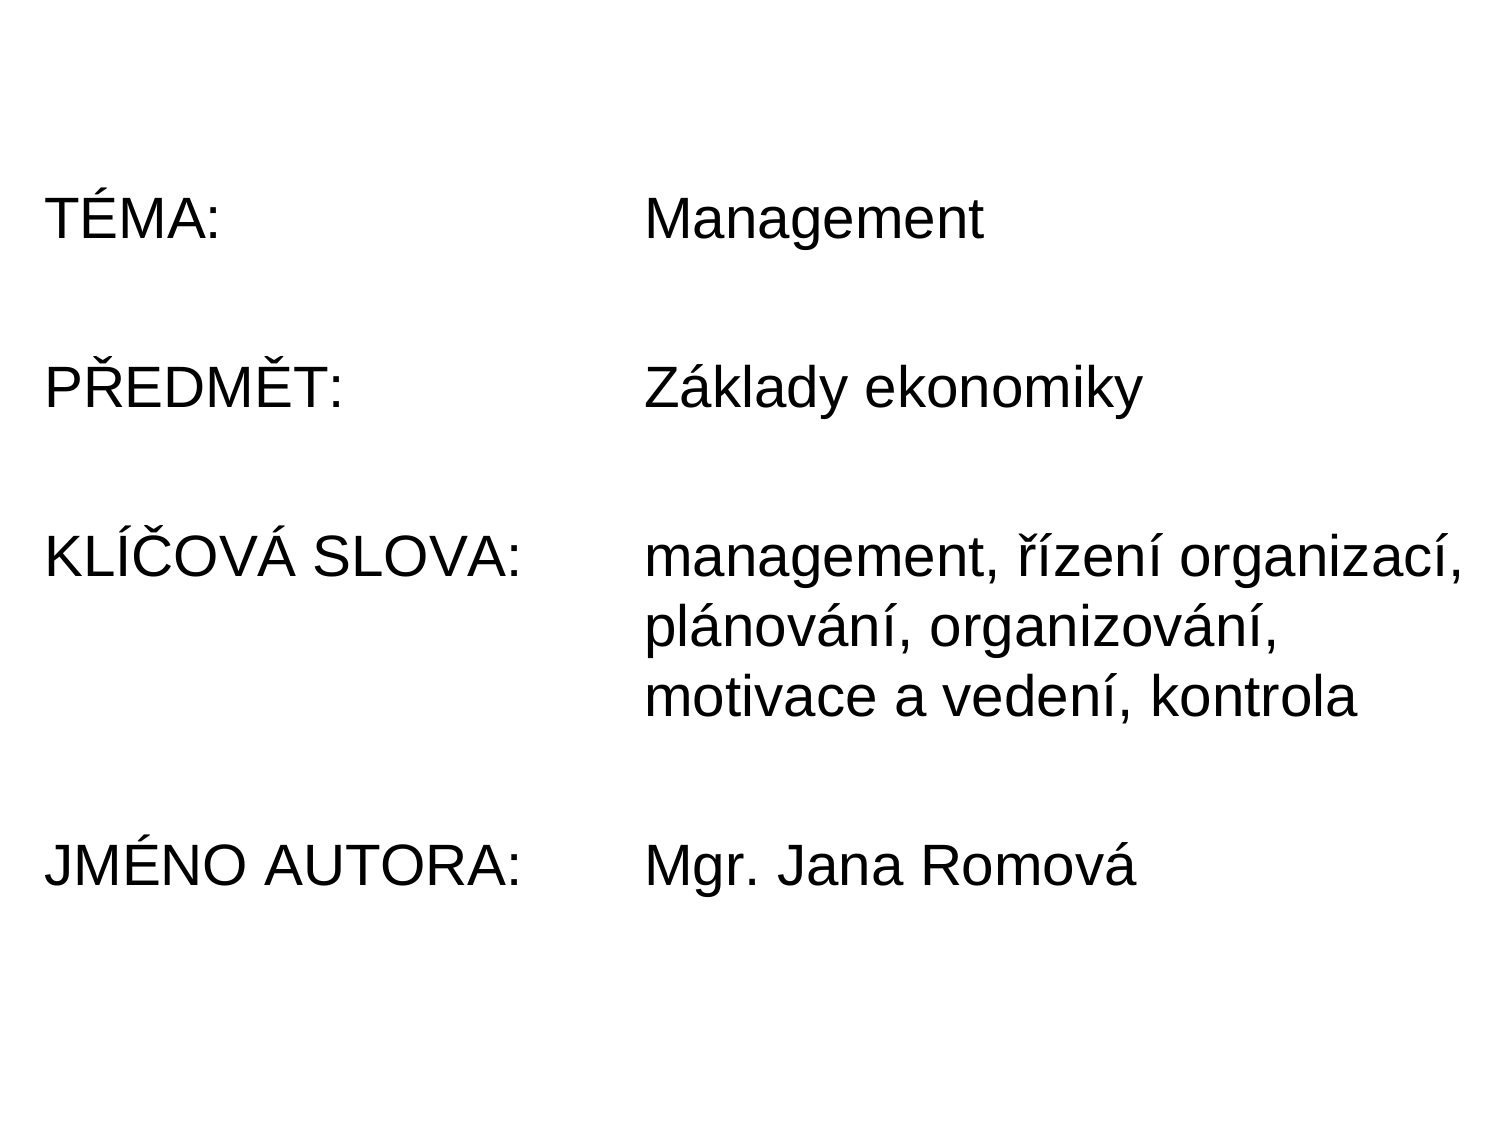

# TÉMA:			Management
PŘEDMĚT:		Základy ekonomiky
KLÍČOVÁ SLOVA:	management, řízení organizací, 				plánování, organizování, 					motivace a vedení, kontrola
JMÉNO AUTORA:	Mgr. Jana Romová